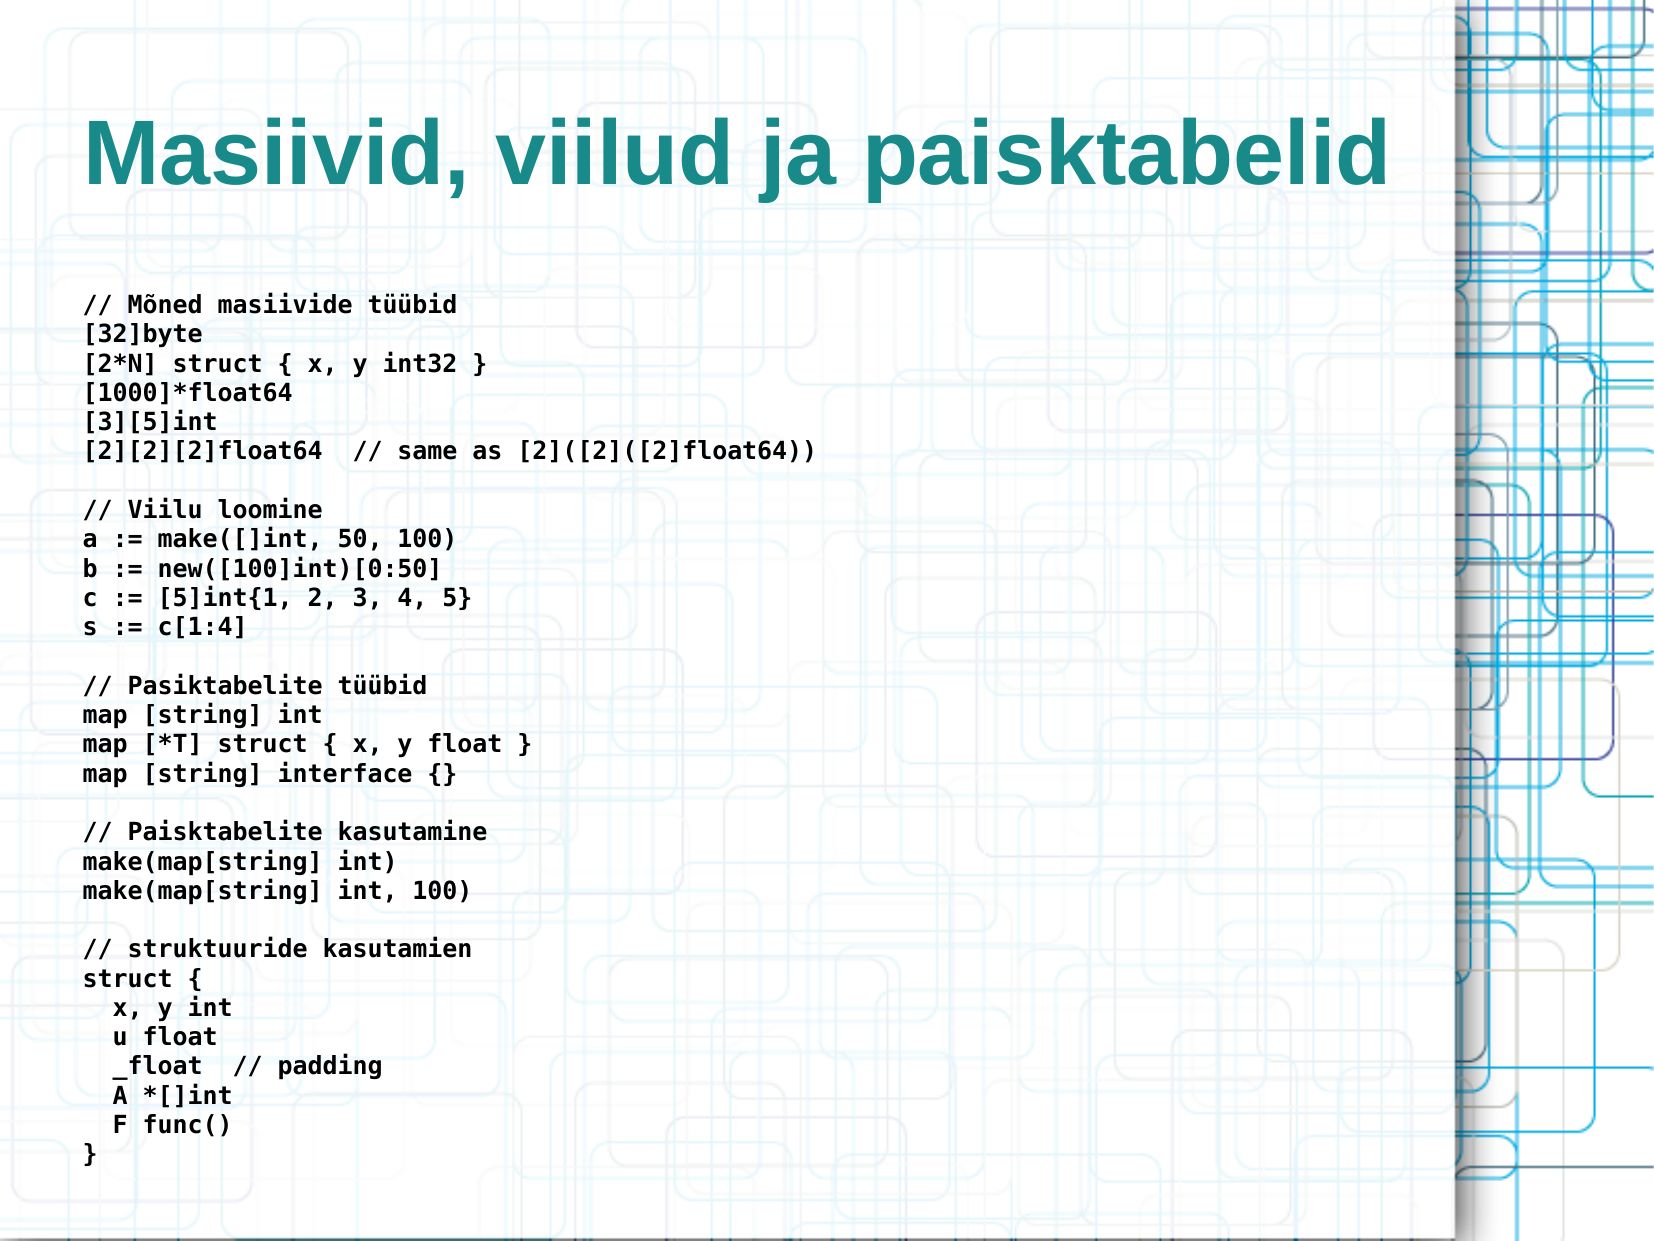

# Masiivid, viilud ja paisktabelid
// Mõned masiivide tüübid
[32]byte
[2*N] struct { x, y int32 }
[1000]*float64
[3][5]int
[2][2][2]float64 // same as [2]([2]([2]float64))
// Viilu loomine
a := make([]int, 50, 100)
b := new([100]int)[0:50]
c := [5]int{1, 2, 3, 4, 5}
s := c[1:4]
// Pasiktabelite tüübid
map [string] int
map [*T] struct { x, y float }
map [string] interface {}
// Paisktabelite kasutamine
make(map[string] int)
make(map[string] int, 100)
// struktuuride kasutamien
struct {
 x, y int
 u float
 _float // padding
 A *[]int
 F func()
}